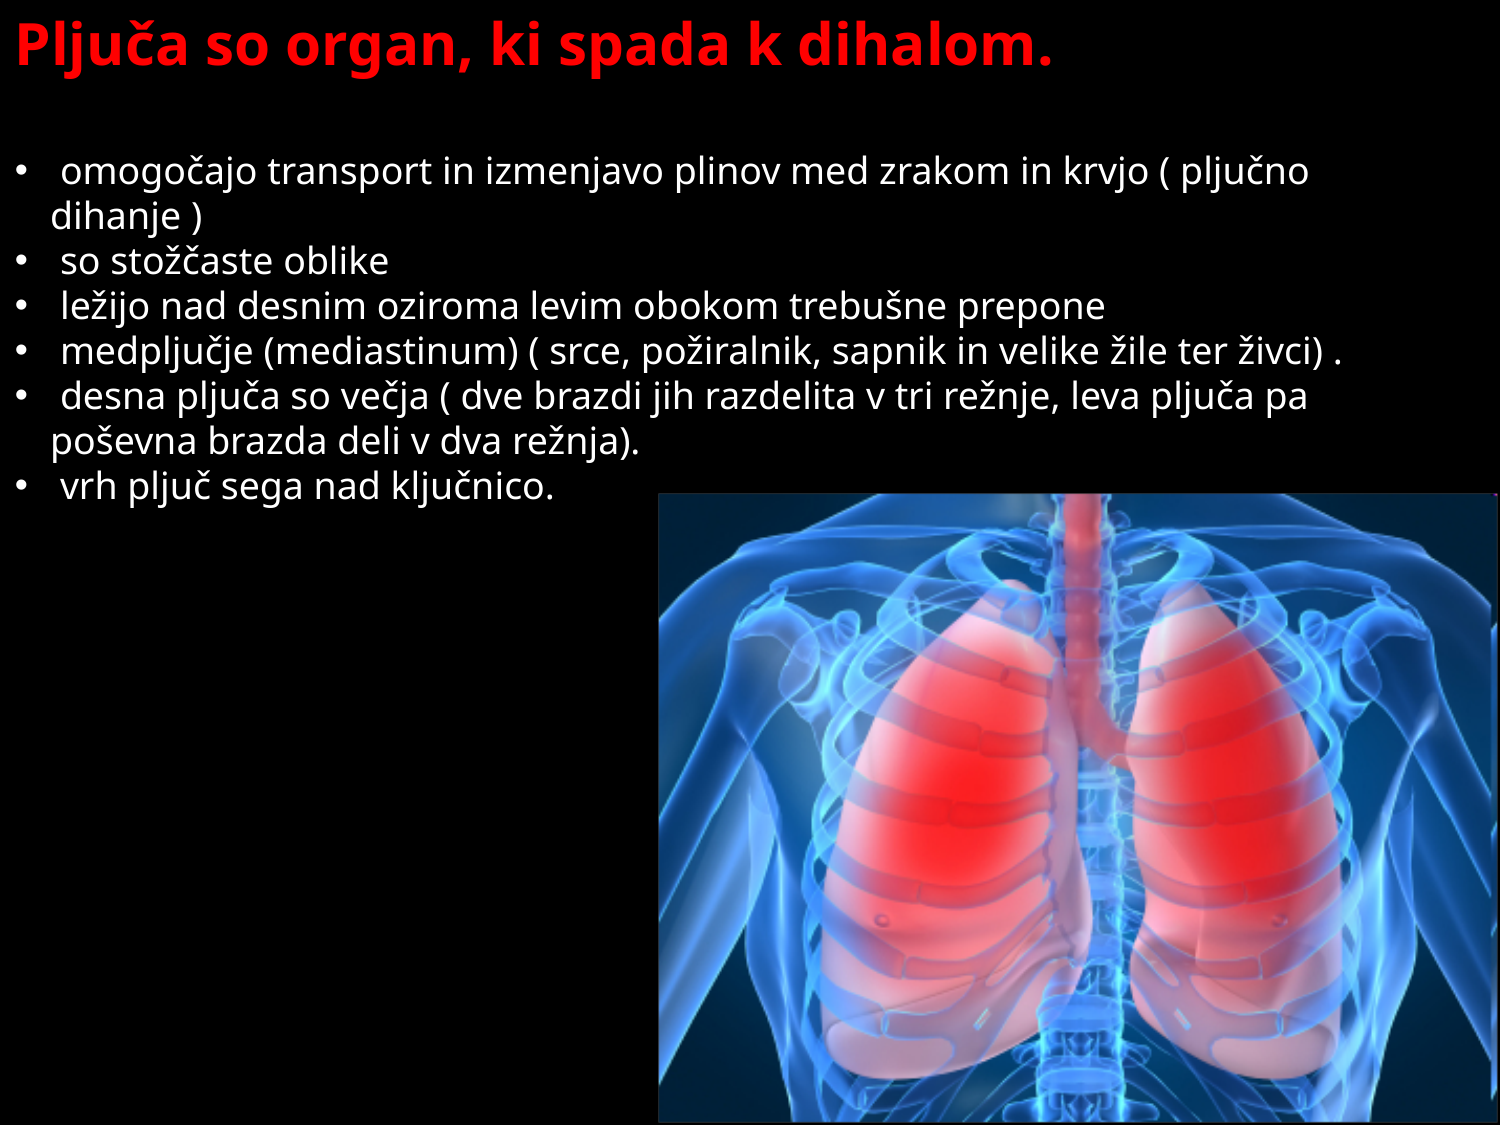

Pljuča so organ, ki spada k dihalom.
 omogočajo transport in izmenjavo plinov med zrakom in krvjo ( pljučno dihanje )
 so stožčaste oblike
 ležijo nad desnim oziroma levim obokom trebušne prepone
 medpljučje (mediastinum) ( srce, požiralnik, sapnik in velike žile ter živci) .
 desna pljuča so večja ( dve brazdi jih razdelita v tri režnje, leva pljuča pa poševna brazda deli v dva režnja).
 vrh pljuč sega nad ključnico.